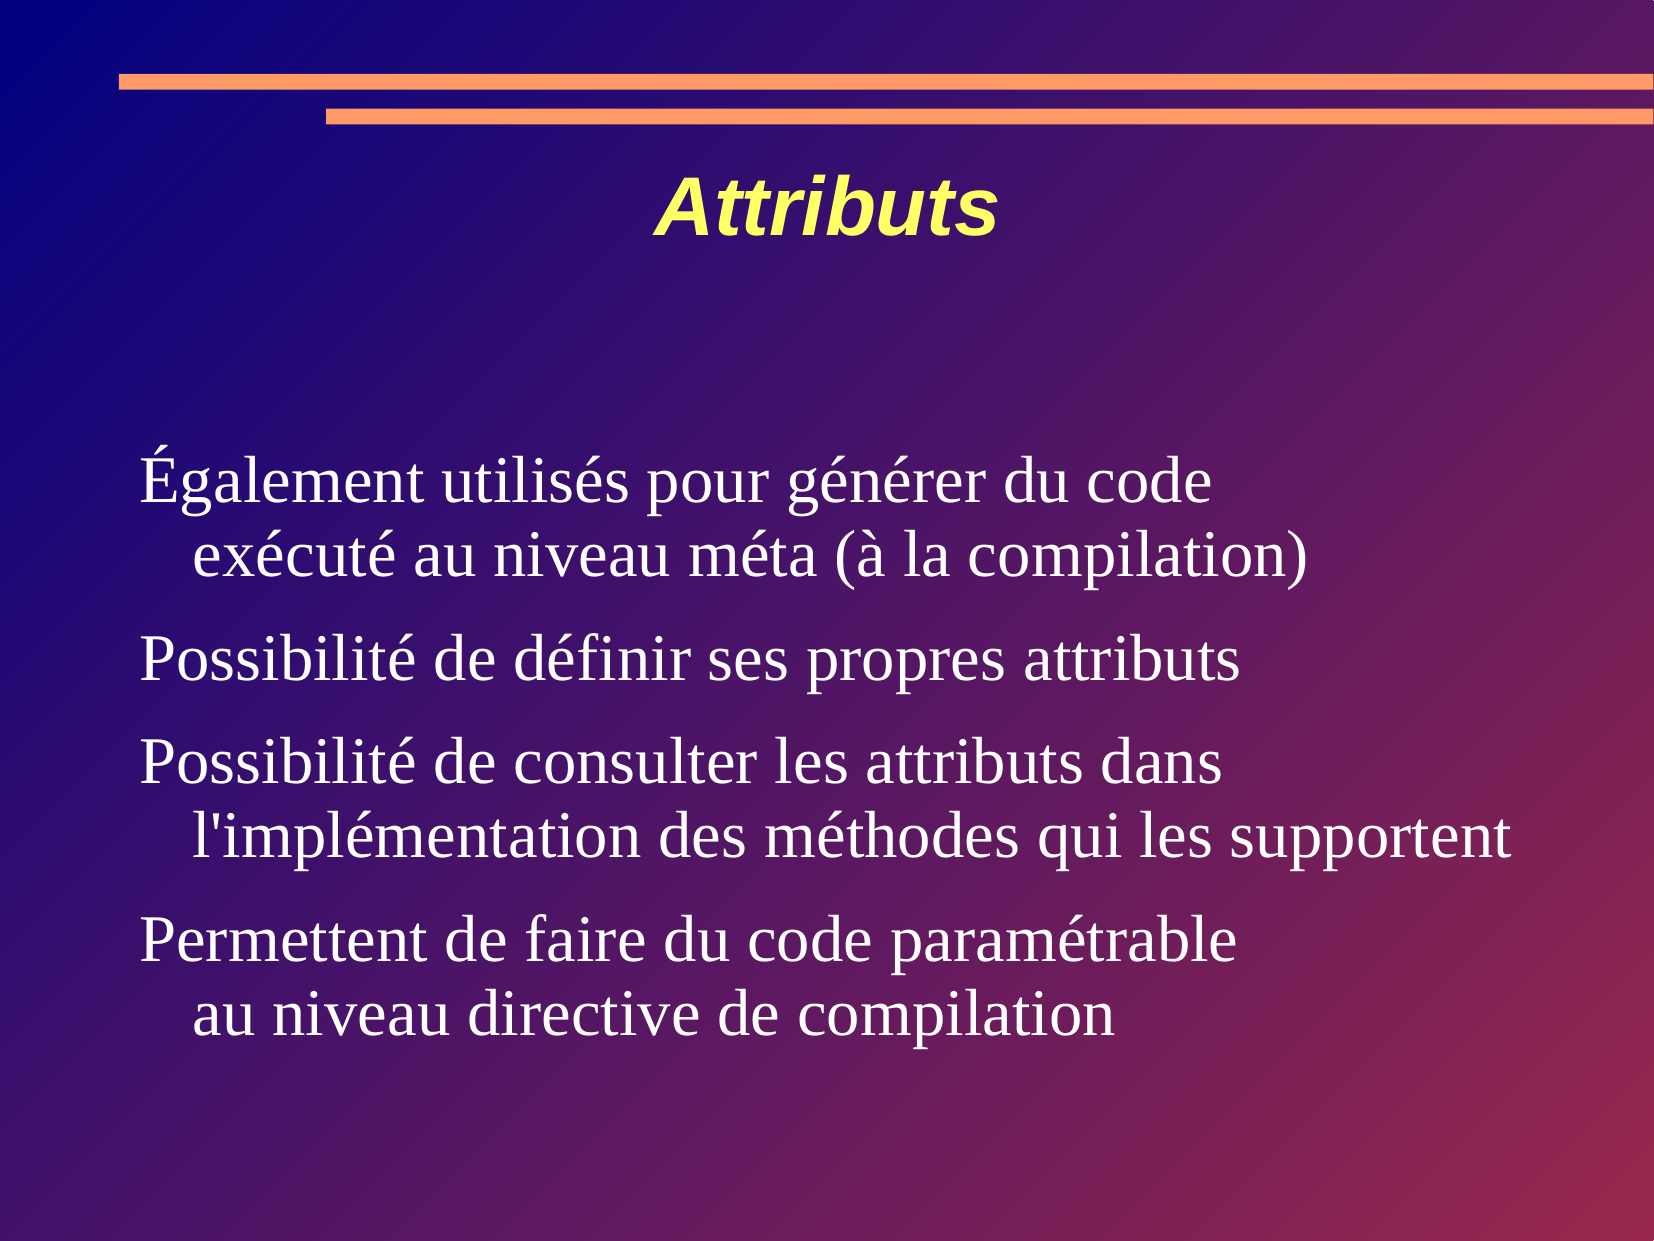

# Attributs
Également utilisés pour générer du code
exécuté au niveau méta (à la compilation)
Possibilité de définir ses propres attributs
Possibilité de consulter les attributs dans l'implémentation des méthodes qui les supportent
Permettent de faire du code paramétrable
au niveau directive de compilation